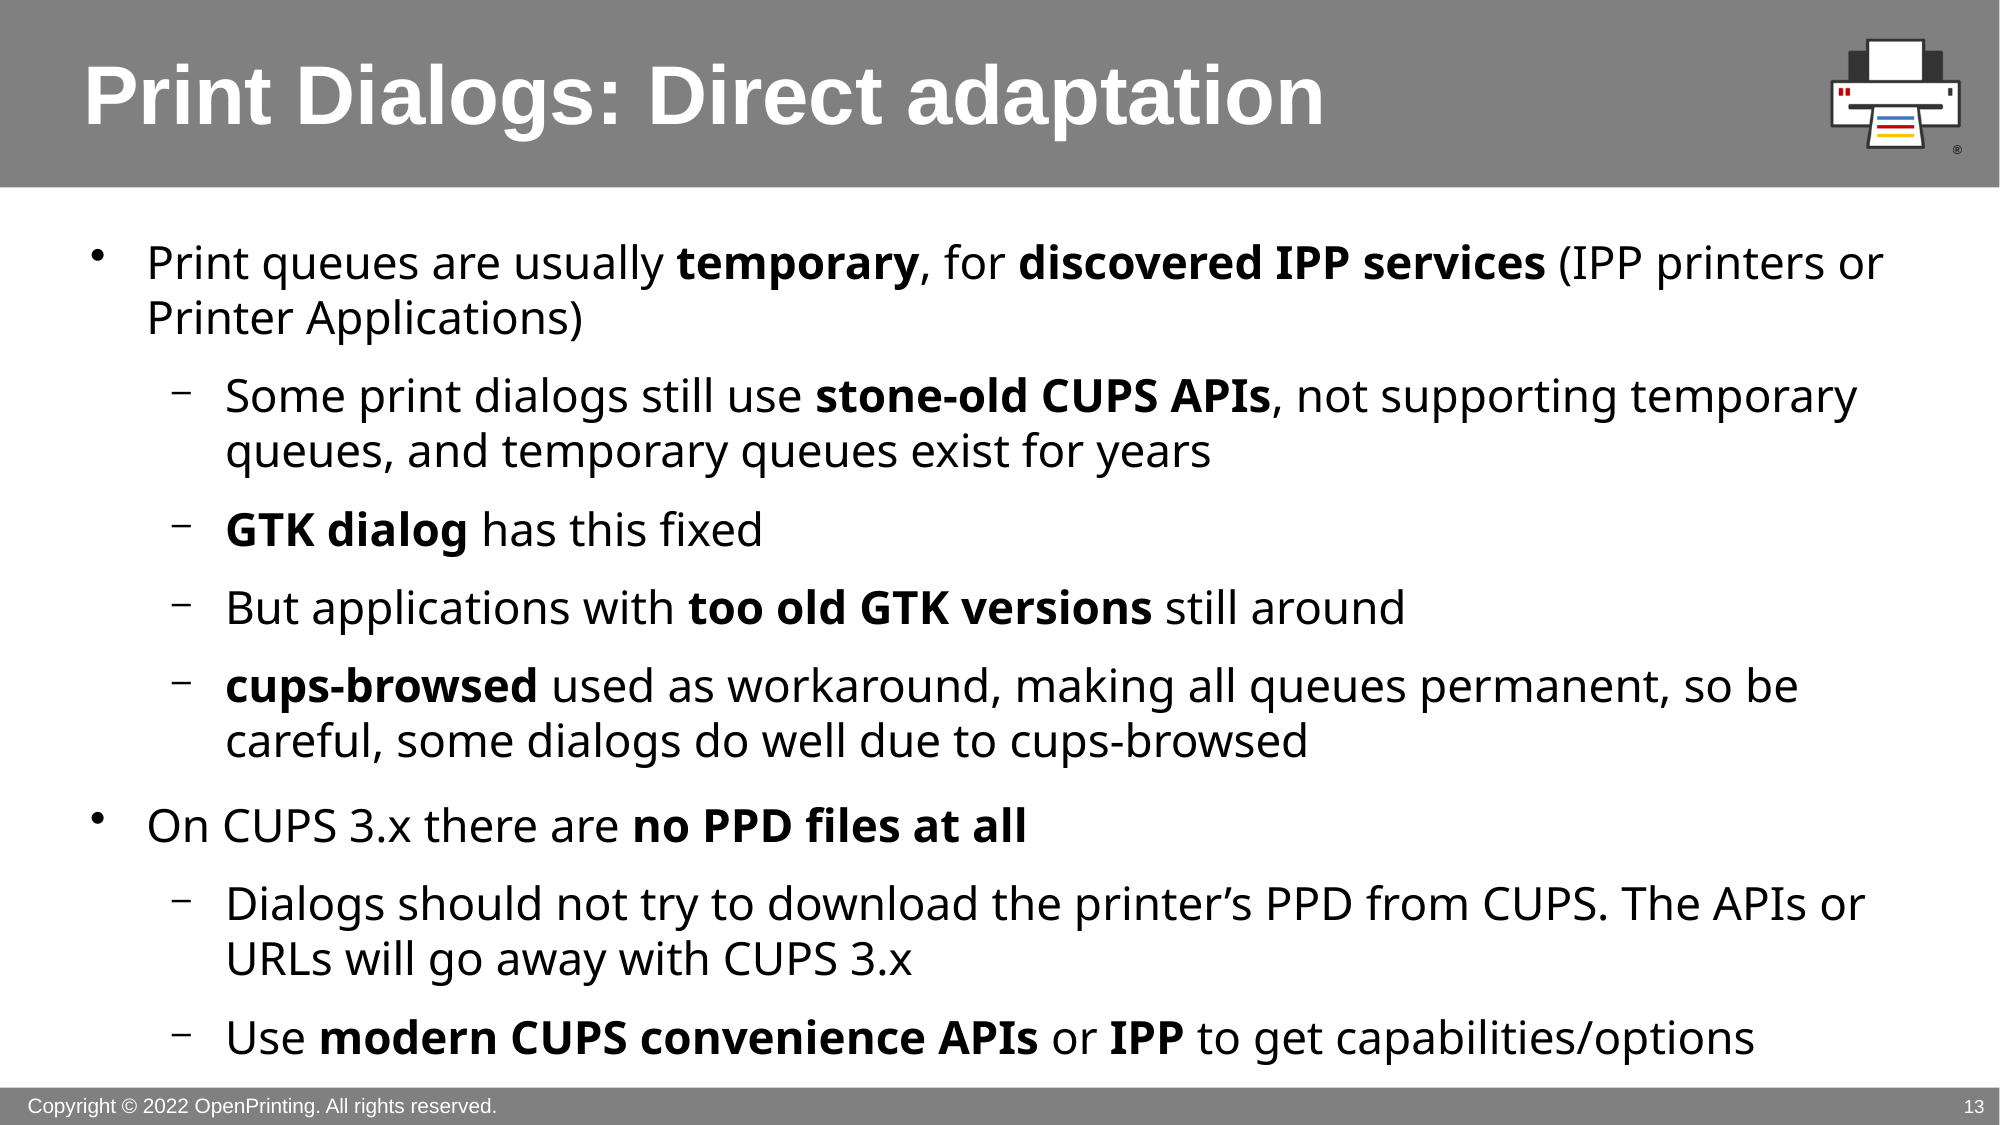

Print Dialogs: Direct adaptation
# Print queues are usually temporary, for discovered IPP services (IPP printers or Printer Applications)
Some print dialogs still use stone-old CUPS APIs, not supporting temporary queues, and temporary queues exist for years
GTK dialog has this fixed
But applications with too old GTK versions still around
cups-browsed used as workaround, making all queues permanent, so be careful, some dialogs do well due to cups-browsed
On CUPS 3.x there are no PPD files at all
Dialogs should not try to download the printer’s PPD from CUPS. The APIs or URLs will go away with CUPS 3.x
Use modern CUPS convenience APIs or IPP to get capabilities/options